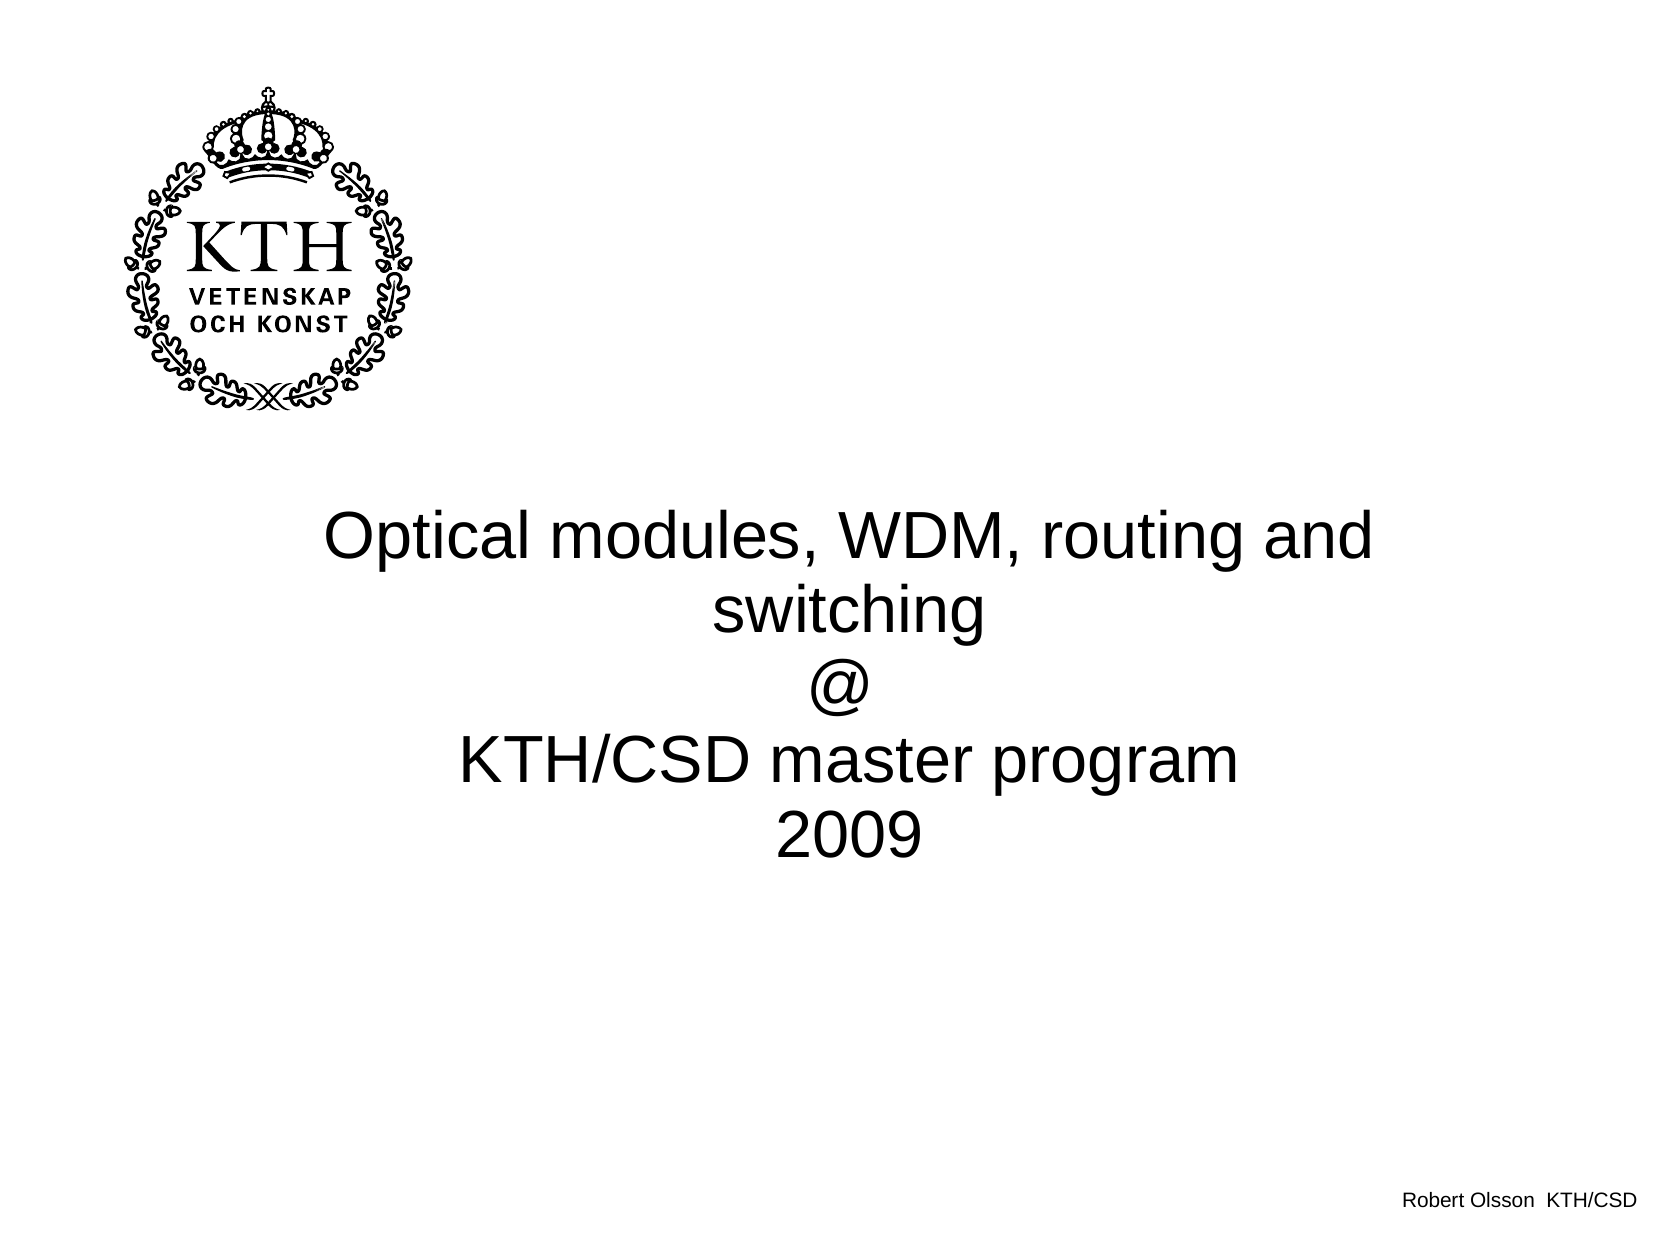

# Optical modules, WDM, routing and switching @ KTH/CSD master program 2009
Robert Olsson KTH/CSD